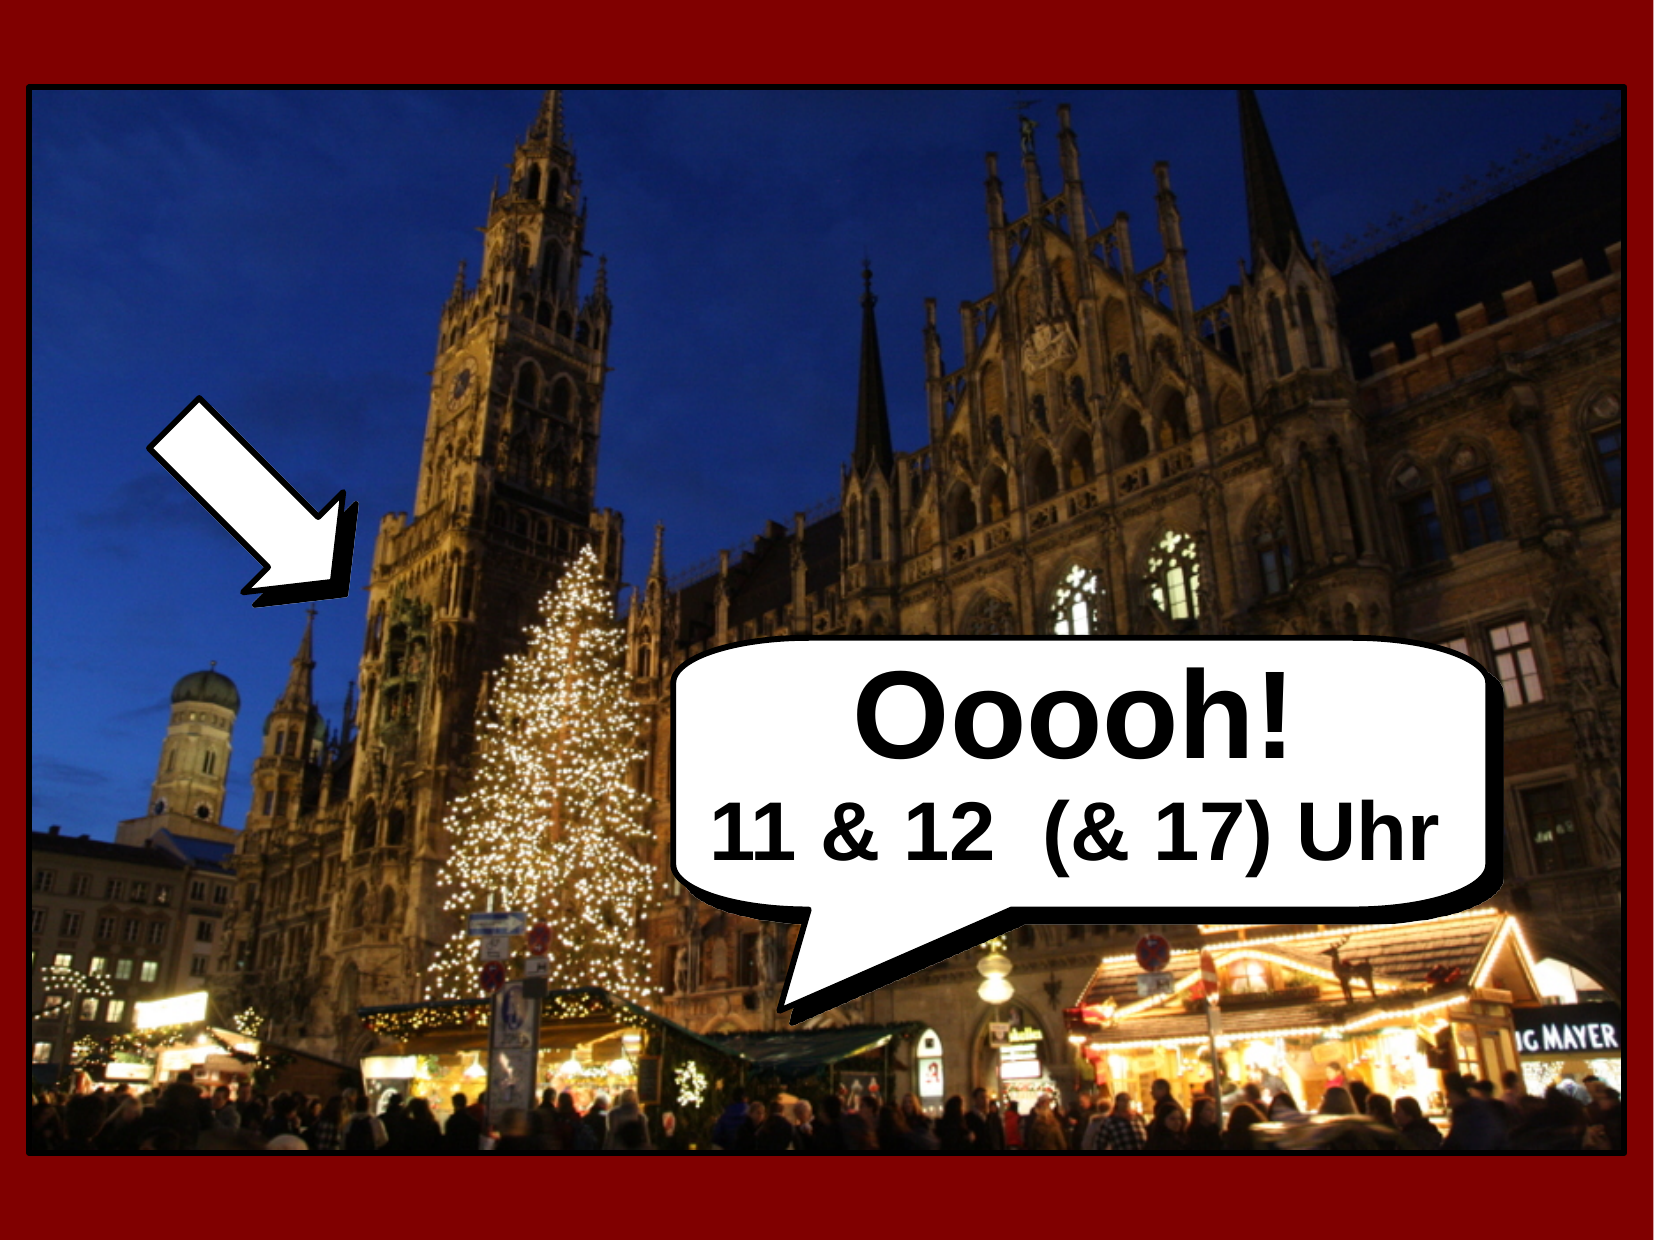

Ooooh!
11 & 12 (& 17) Uhr